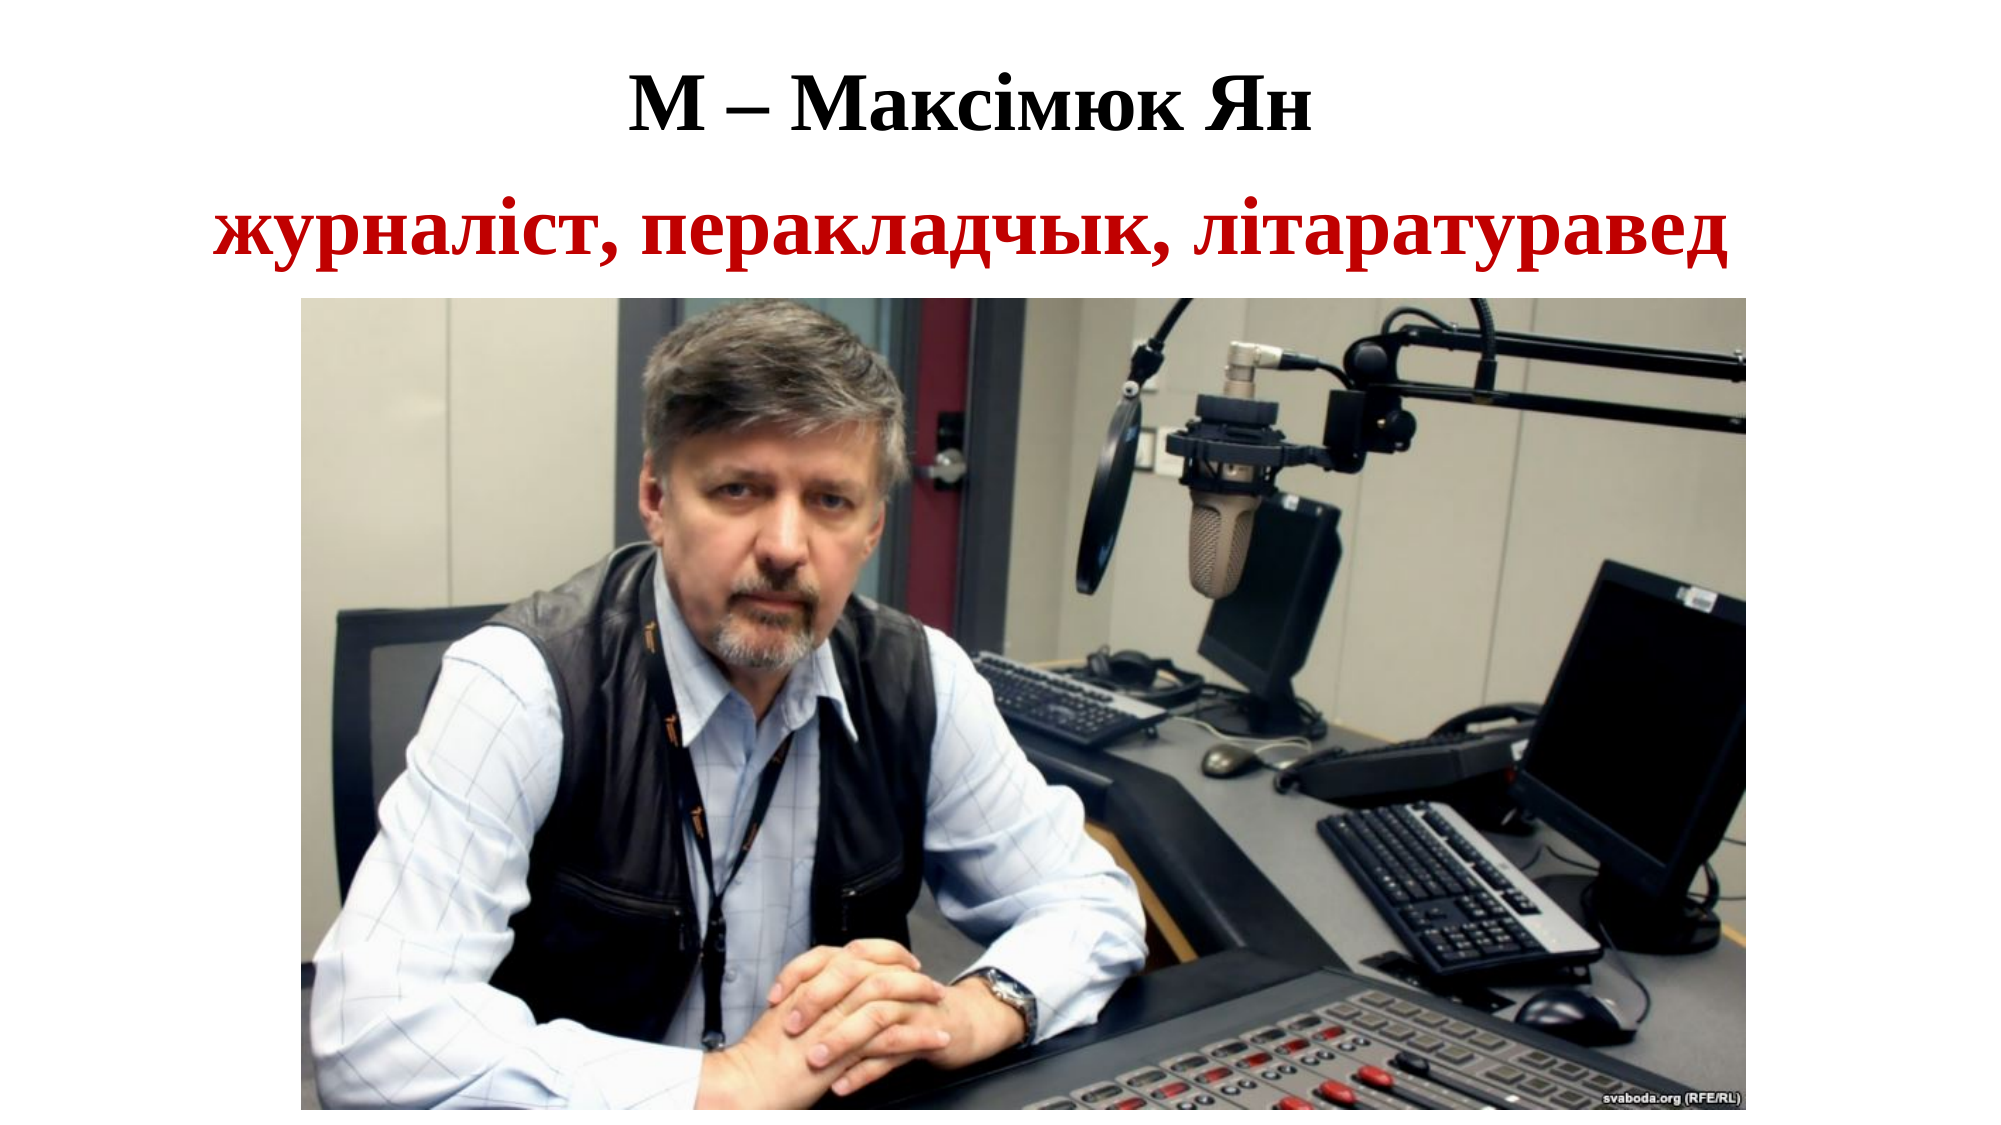

М – Максімюк Ян
журналіст, перакладчык, літаратуравед